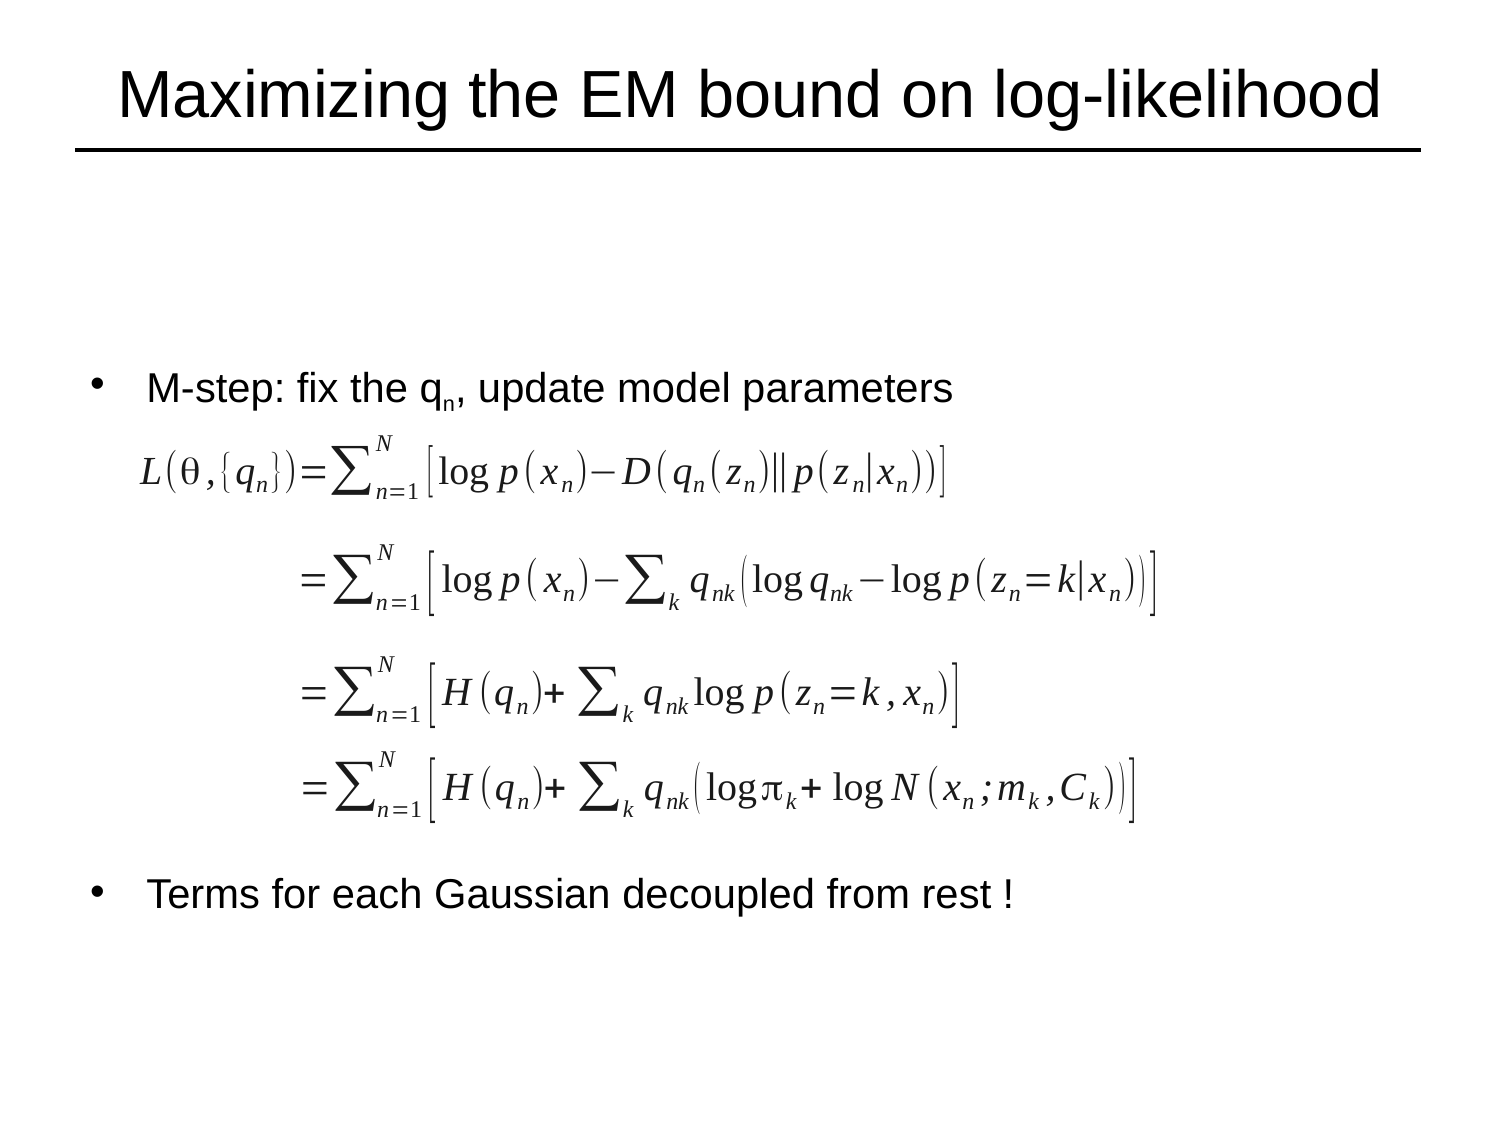

# Maximizing the EM bound on log-likelihood
M-step: fix the qn, update model parameters
Terms for each Gaussian decoupled from rest !